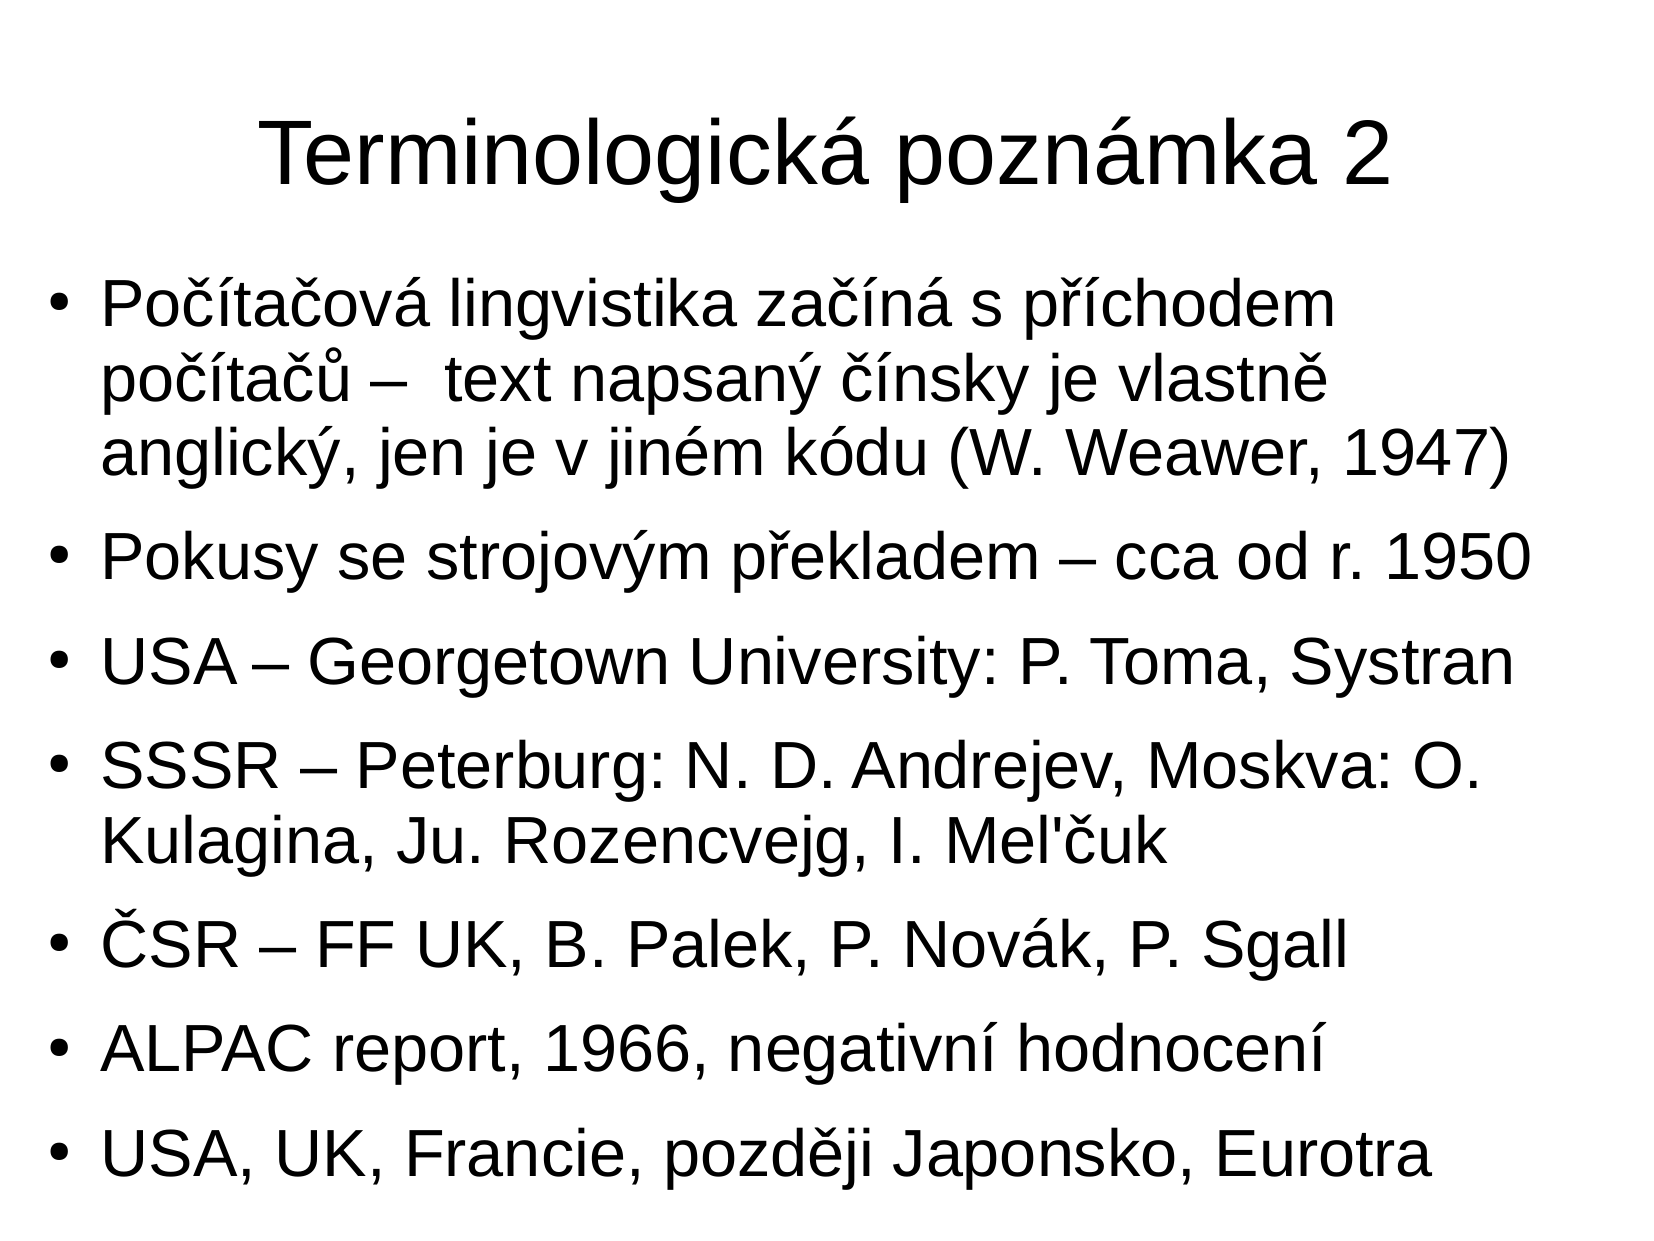

# Terminologická poznámka 2
Počítačová lingvistika začíná s příchodem počítačů – text napsaný čínsky je vlastně anglický, jen je v jiném kódu (W. Weawer, 1947)
Pokusy se strojovým překladem – cca od r. 1950
USA – Georgetown University: P. Toma, Systran
SSSR – Peterburg: N. D. Andrejev, Moskva: O. Kulagina, Ju. Rozencvejg, I. Mel'čuk
ČSR – FF UK, B. Palek, P. Novák, P. Sgall
ALPAC report, 1966, negativní hodnocení
USA, UK, Francie, později Japonsko, Eurotra